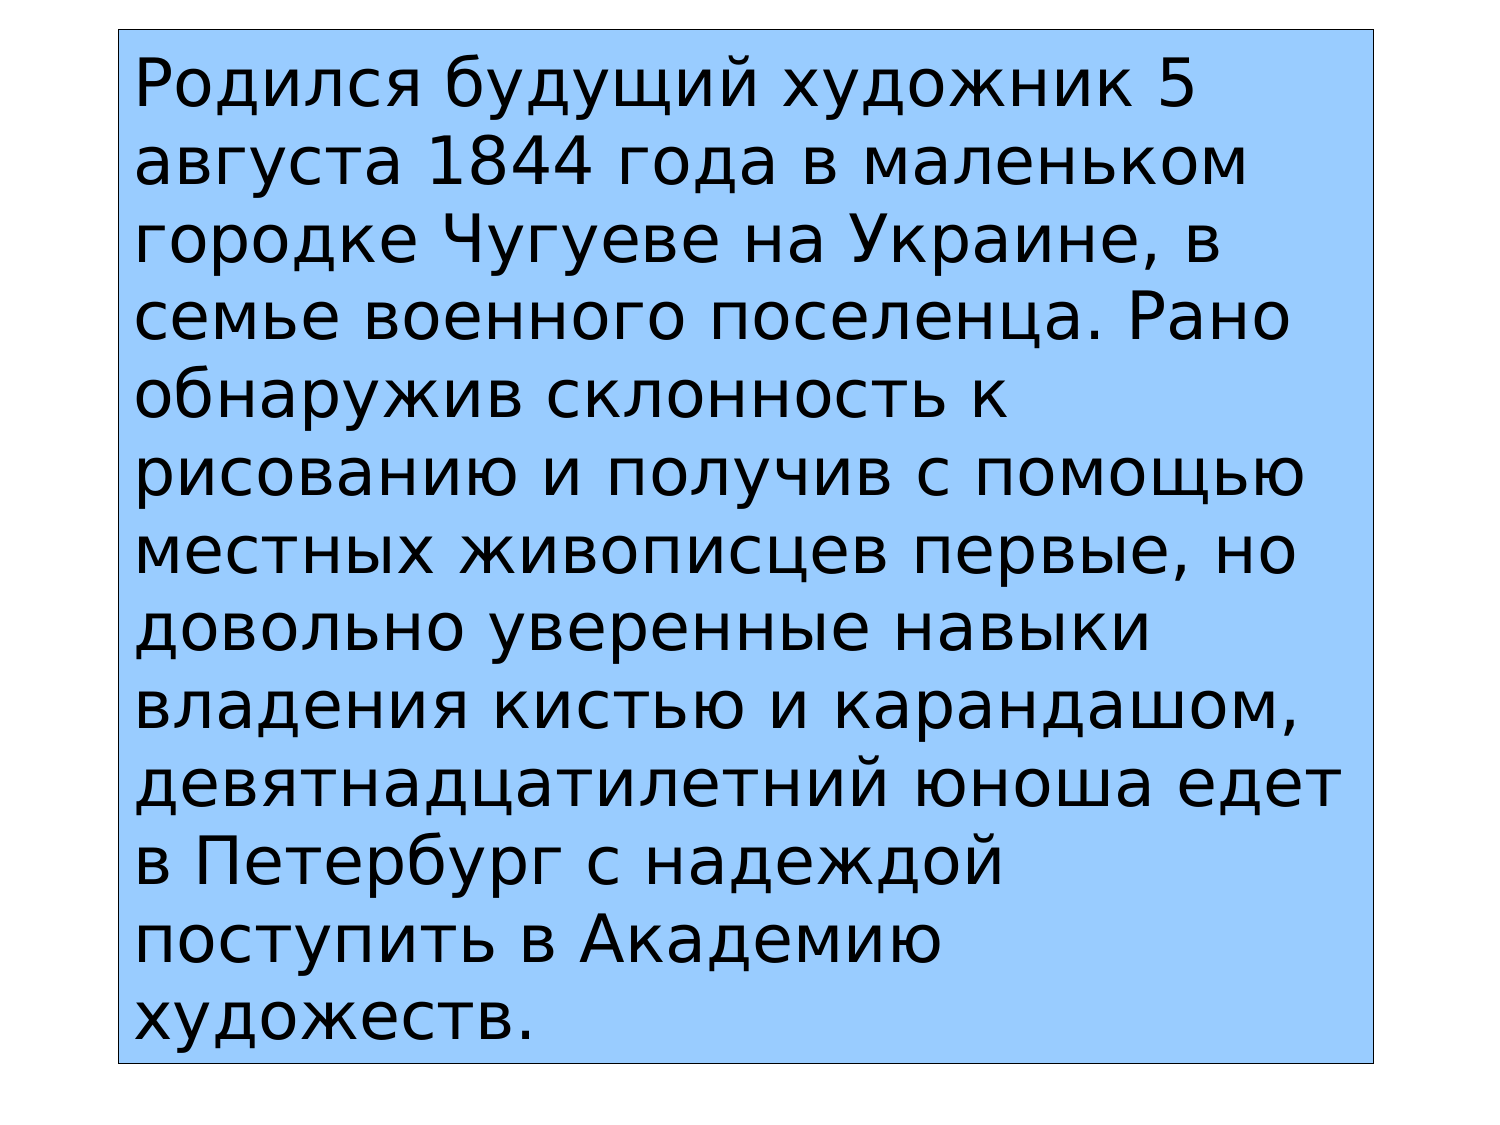

Родился будущий художник 5 августа 1844 года в маленьком городке Чугуеве на Украине, в семье военного поселенца. Рано обнаружив склонность к рисованию и получив с помощью местных живописцев первые, но довольно уверенные навыки владения кистью и карандашом, девятнадцатилетний юноша едет в Петербург с надеждой поступить в Академию художеств.